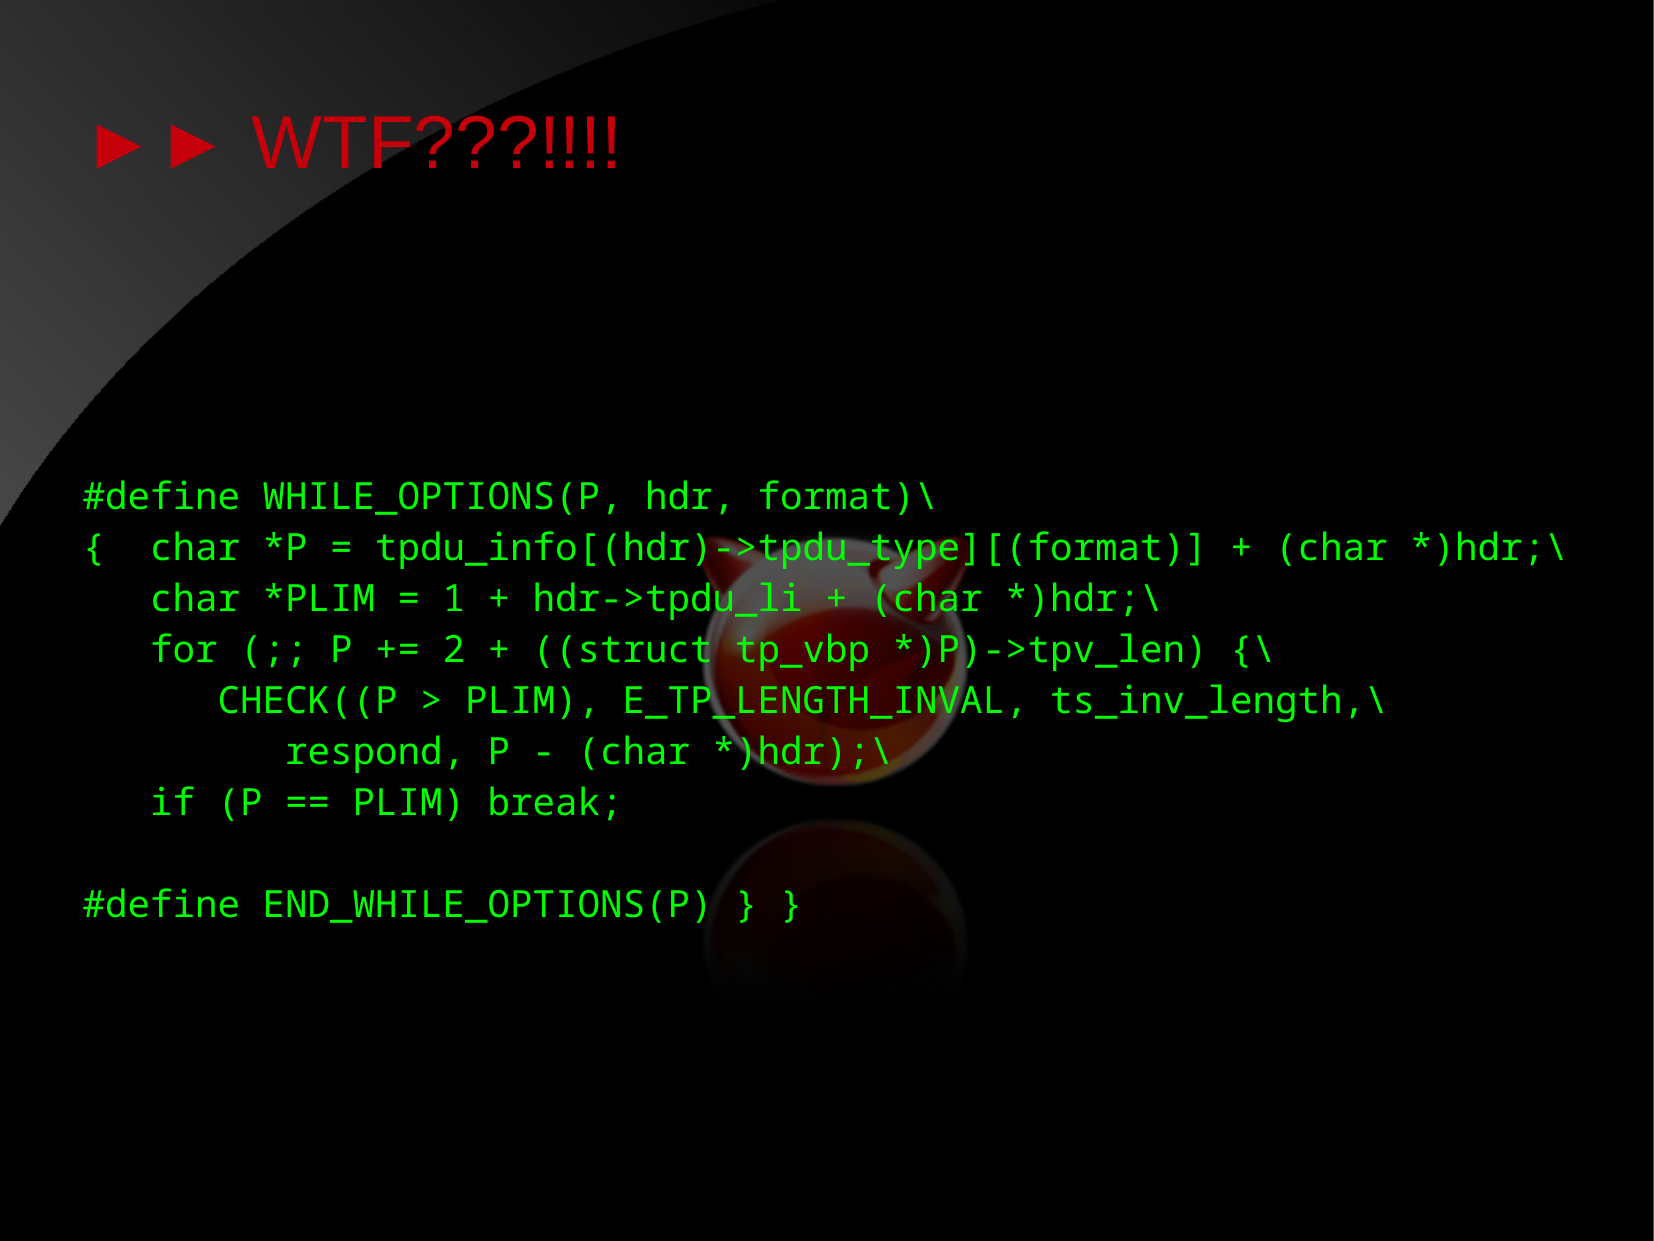

# ►► WTF???!!!!
#define WHILE_OPTIONS(P, hdr, format)\
{ char *P = tpdu_info[(hdr)->tpdu_type][(format)] + (char *)hdr;\
 char *PLIM = 1 + hdr->tpdu_li + (char *)hdr;\
 for (;; P += 2 + ((struct tp_vbp *)P)->tpv_len) {\
 CHECK((P > PLIM), E_TP_LENGTH_INVAL, ts_inv_length,\
 respond, P - (char *)hdr);\
 if (P == PLIM) break;
#define END_WHILE_OPTIONS(P) } }